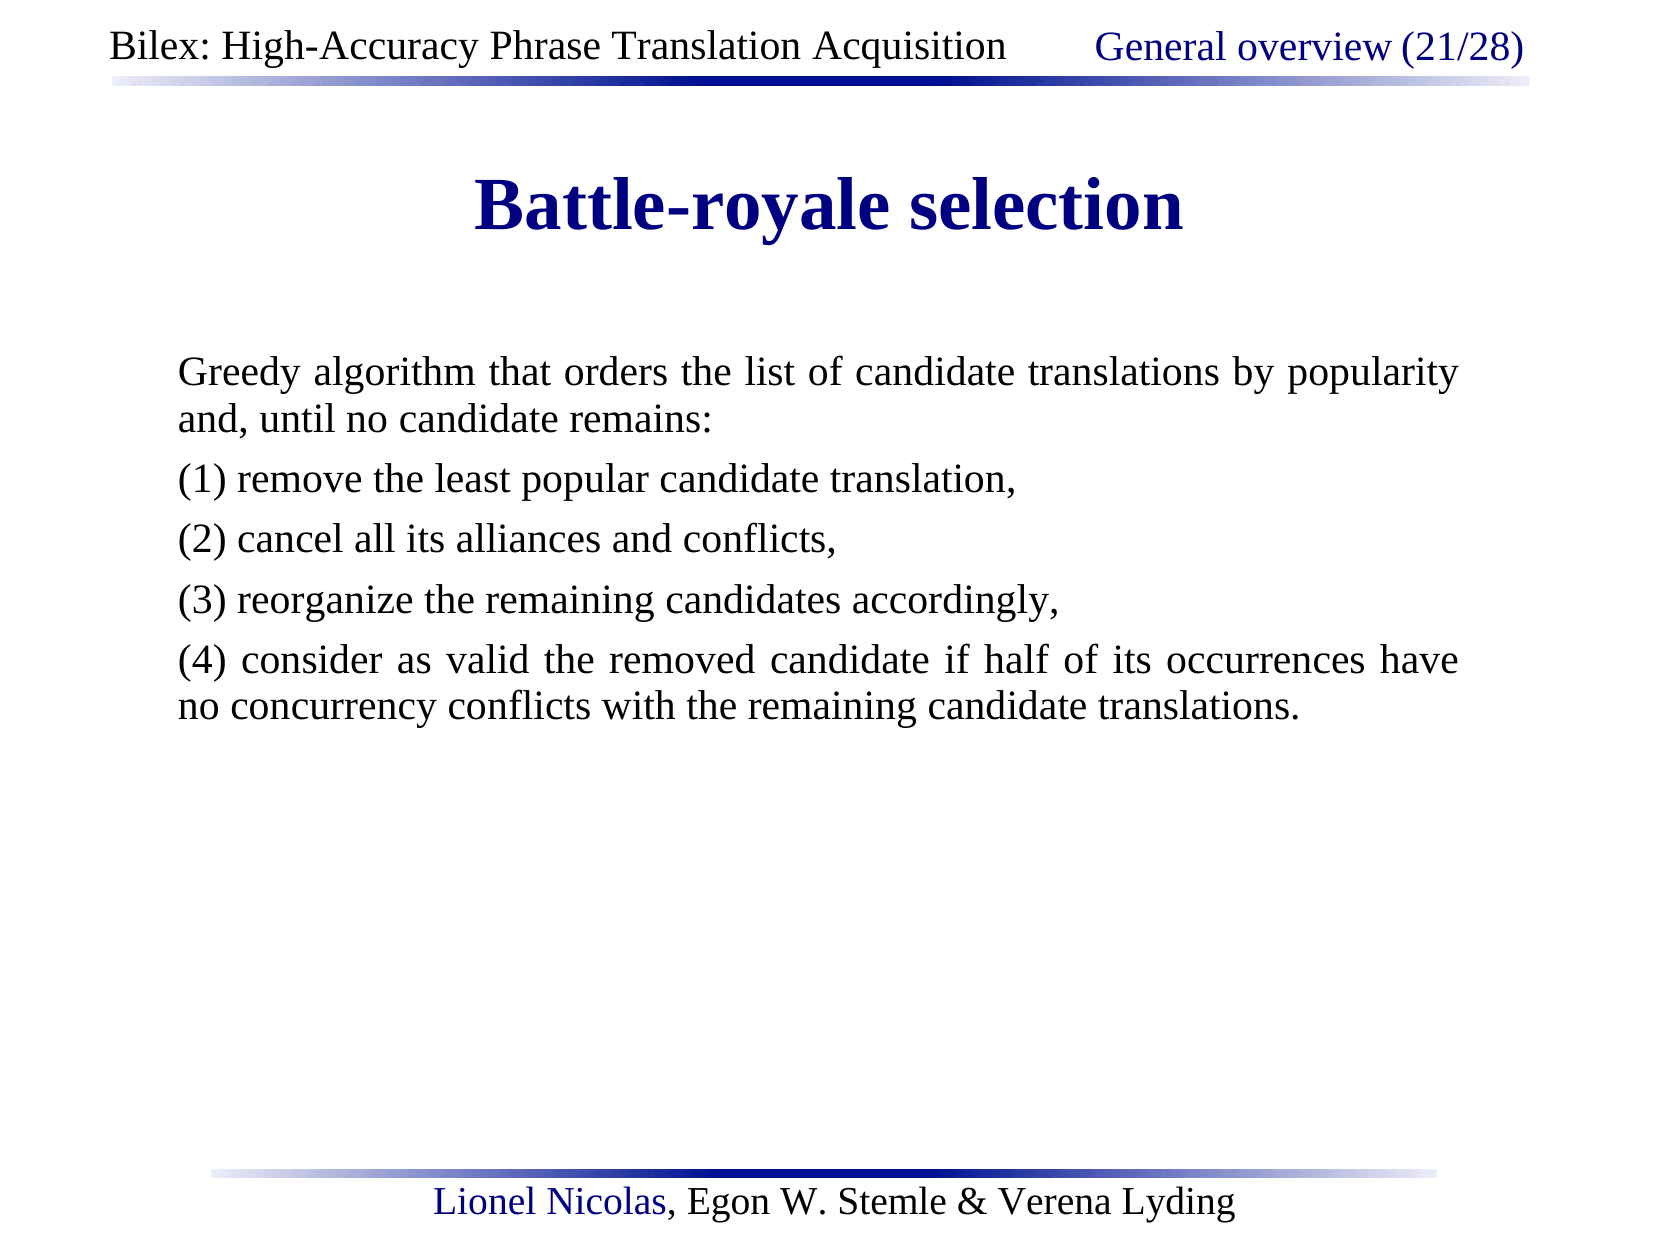

General overview
21
Battle-royale selection
Greedy algorithm that orders the list of candidate translations by popularity and, until no candidate remains:
(1) remove the least popular candidate translation,
(2) cancel all its alliances and conflicts,
(3) reorganize the remaining candidates accordingly,
(4) consider as valid the removed candidate if half of its occurrences have no concurrency conflicts with the remaining candidate translations.